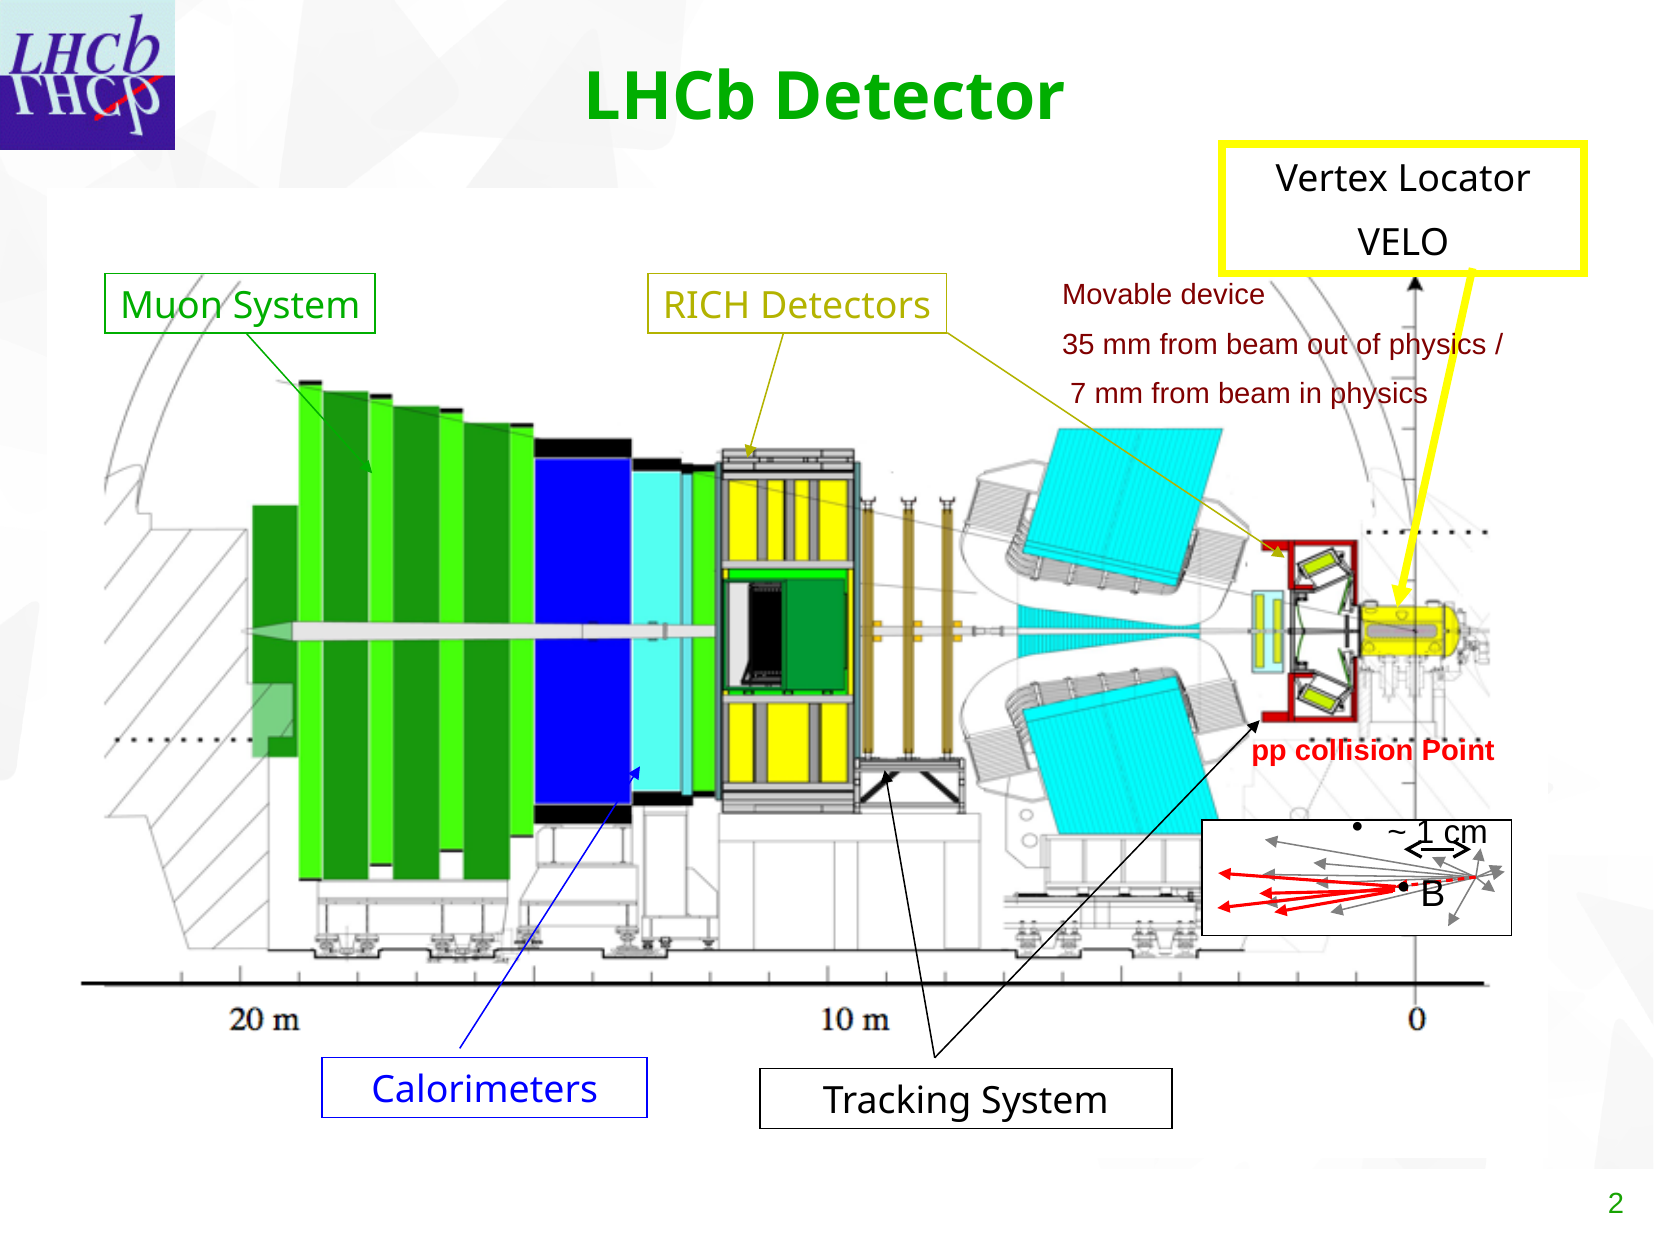

# LHCb Detector
Vertex Locator
VELO
Movable device
35 mm from beam out of physics /
 7 mm from beam in physics
Muon System
RICH Detectors
pp collision Point
~ 1 cm
B
Calorimeters
Tracking System
2